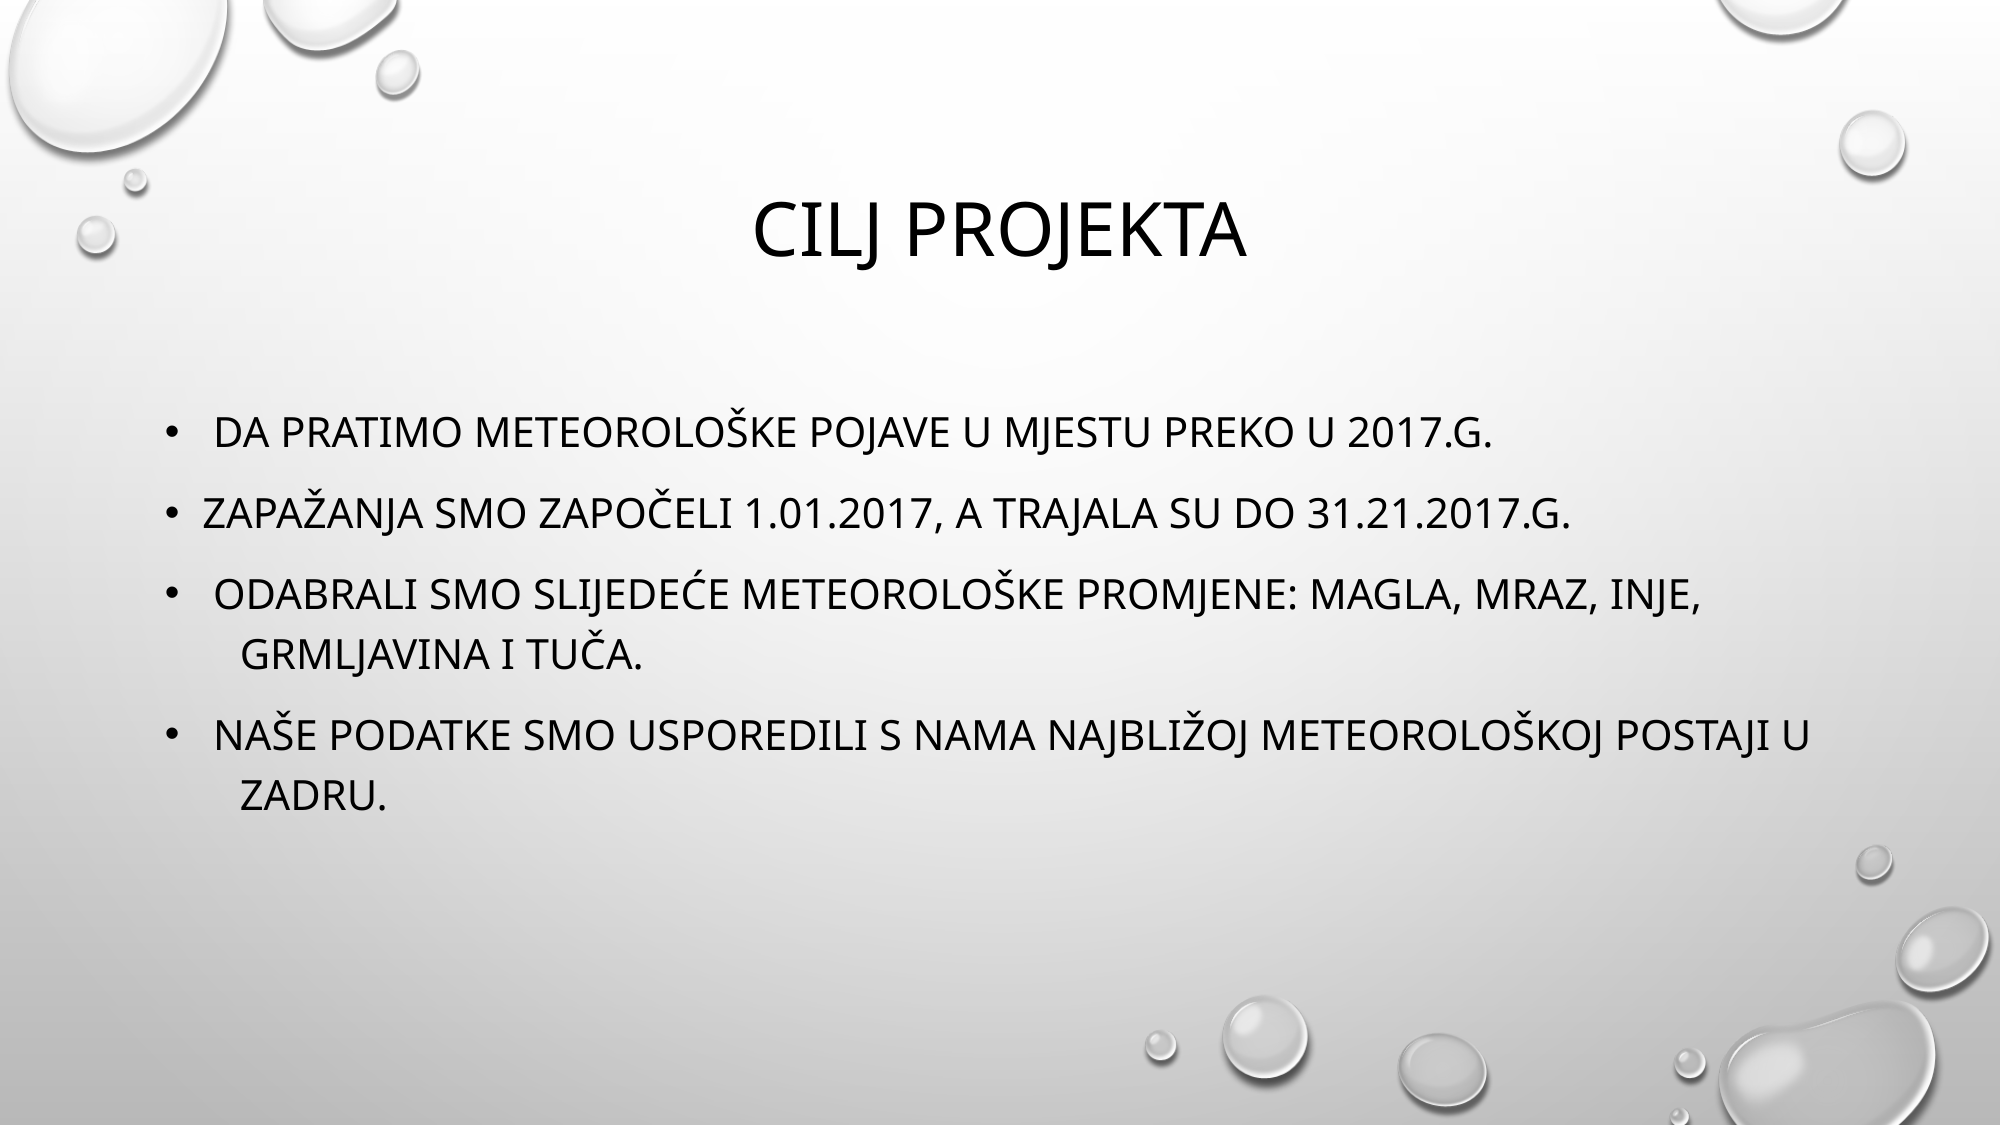

# Cilj projekta
 da pratimo meteorološke pojave u mjestu Preko u 2017.g.
Zapažanja smo započeli 1.01.2017, a trajala su do 31.21.2017.g.
 Odabrali smo slijedeće meteorološke promjene: magla, mraz, inje, grmljavina i tuča.
 Naše podatke smo usporedili s nama najbližoj meteorološkoj postaji u Zadru.